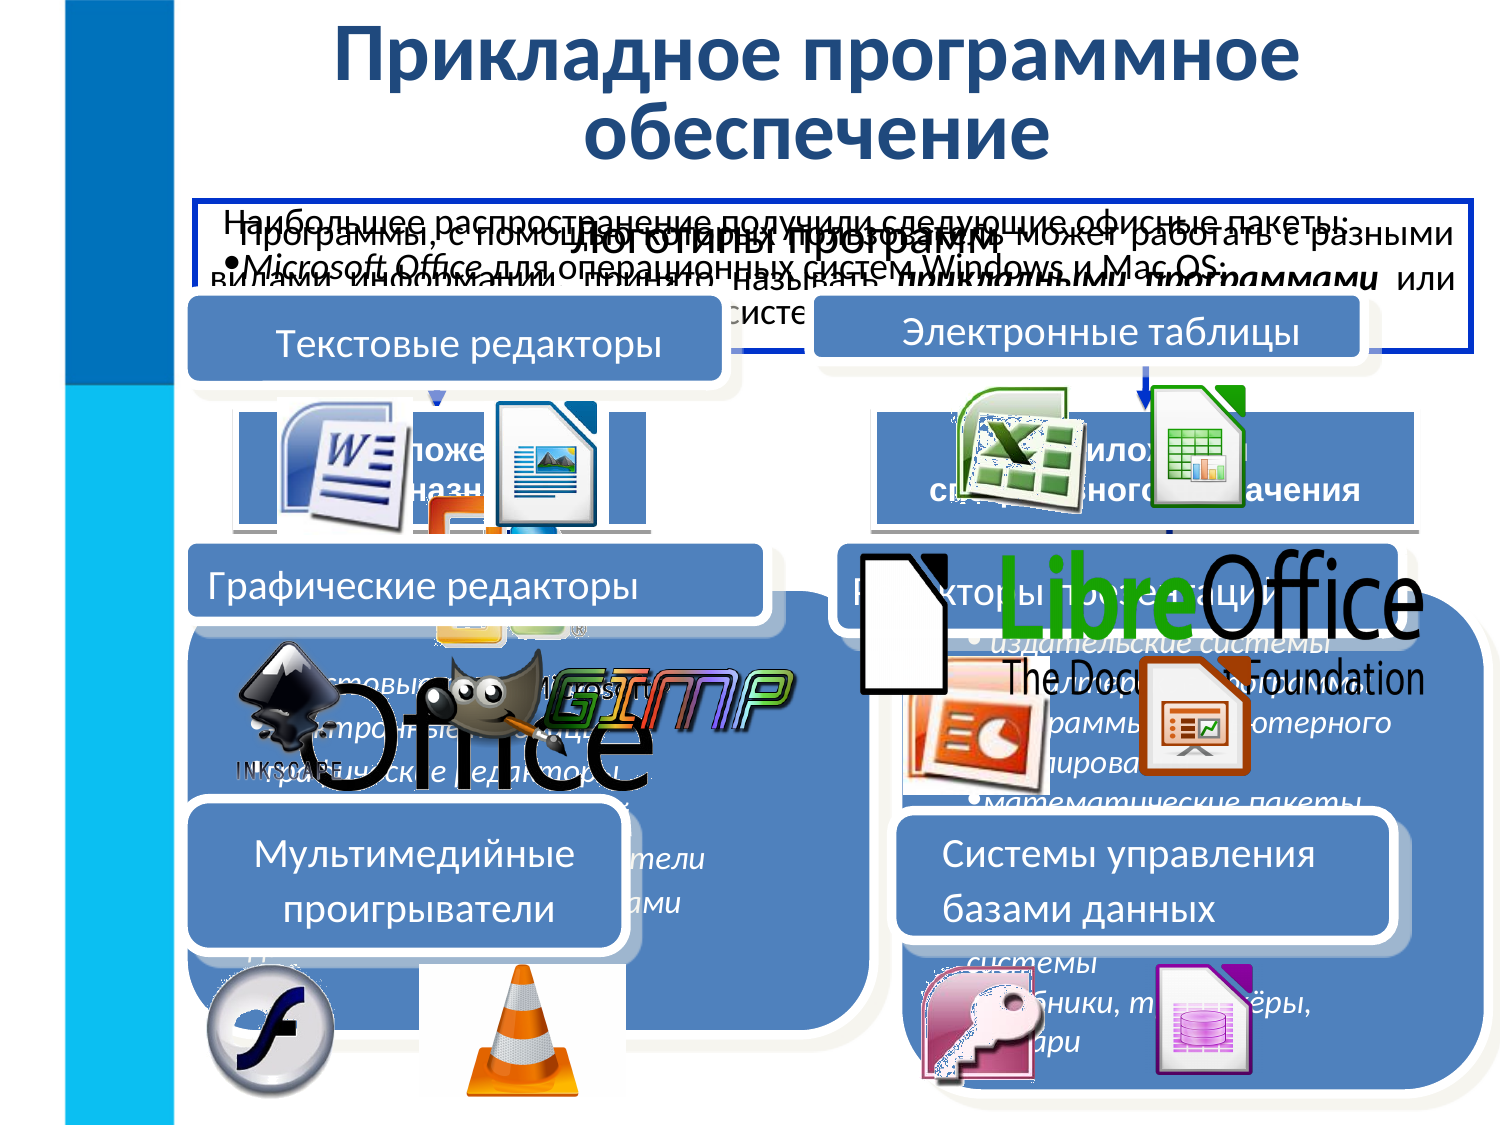

Прикладное программное обеспечение
Наибольшее распространение получили следующие офисные пакеты:
Microsoft Office для операционных систем Windows и Mac OS;
LibreOffice для операционных систем Windows и Linux.
Логотипы программ
Программы, с помощью которых пользователь может работать с разными видами информации, принято называть прикладными программами или приложениями.
Текстовые редакторы
Электронные таблицы
Приложения
общего назначения
Приложения
специального назначения
Графические редакторы
Редакторы презентаций
текстовые редакторы
электронные таблицы
графические редакторы
редакторы презентаций
мультимедиа проигрыватели
системы управления базами
данных
 издательские системы
бухгалтерские программы
программы компьютерного
моделирования
математические пакеты
геоинформационные
системы
медицинские экспертные
системы
учебники, тренажёры,
словари
Мультимедийные
проигрыватели
Системы управления
базами данных